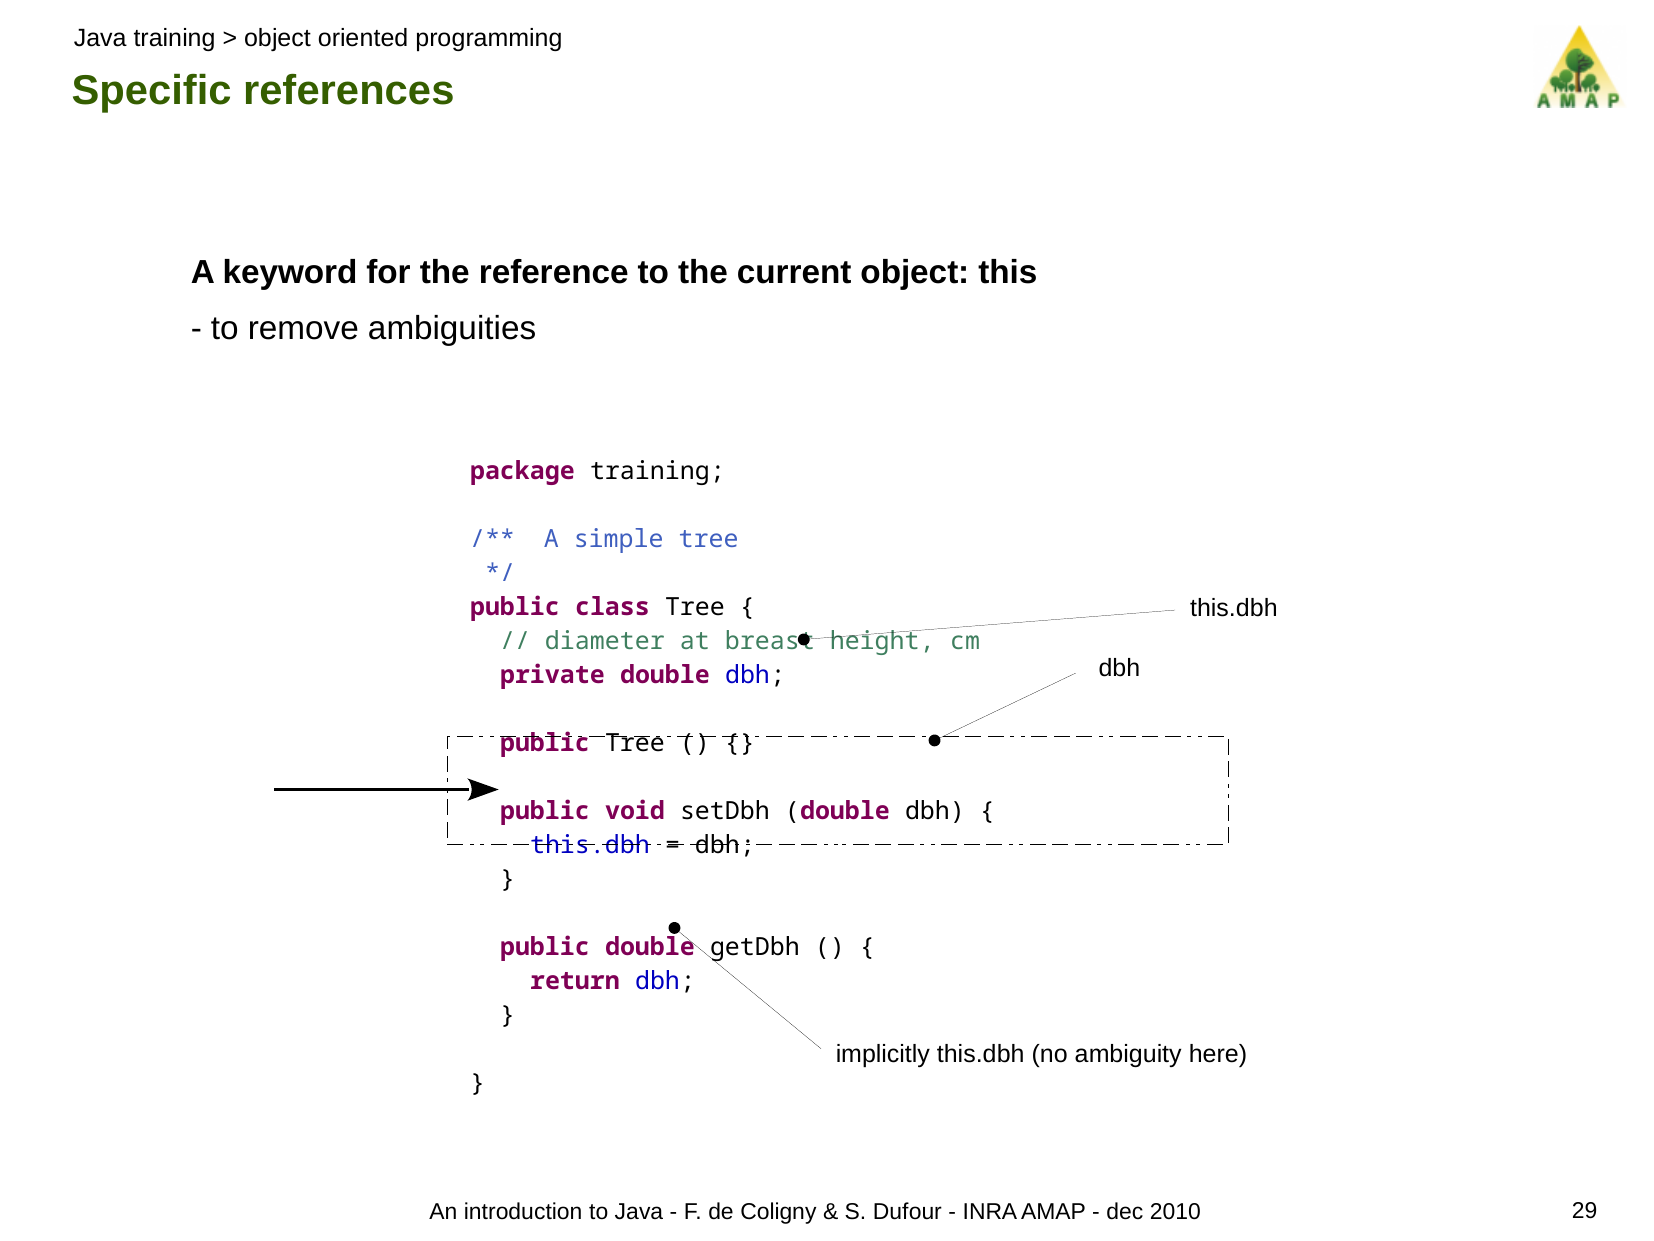

Java training > object oriented programming
Specific references
A keyword for the reference to the current object: this
- to remove ambiguities
package training;
/**	A simple tree
 */
public class Tree {
 // diameter at breast height, cm
 private double dbh;
 public Tree () {}
 public void setDbh (double dbh) {
 this.dbh = dbh;
 }
 public double getDbh () {
 return dbh;
 }
}
this.dbh
dbh
implicitly this.dbh (no ambiguity here)
29